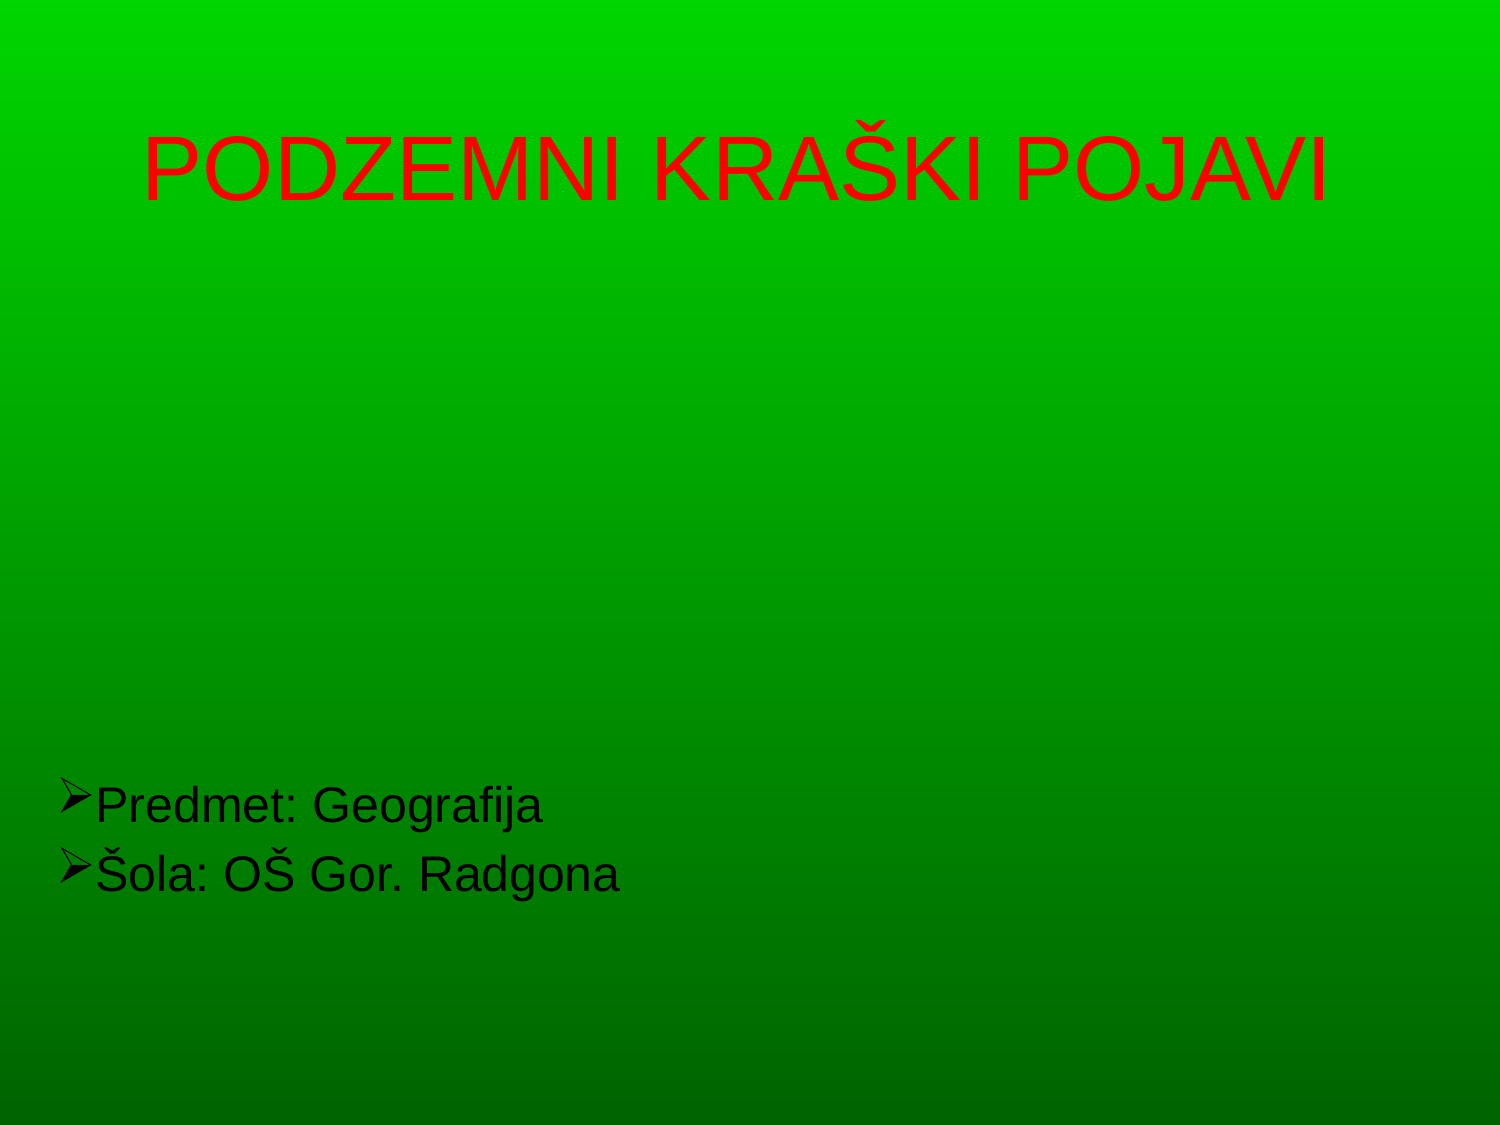

# PODZEMNI KRAŠKI POJAVI
Predmet: Geografija
Šola: OŠ Gor. Radgona